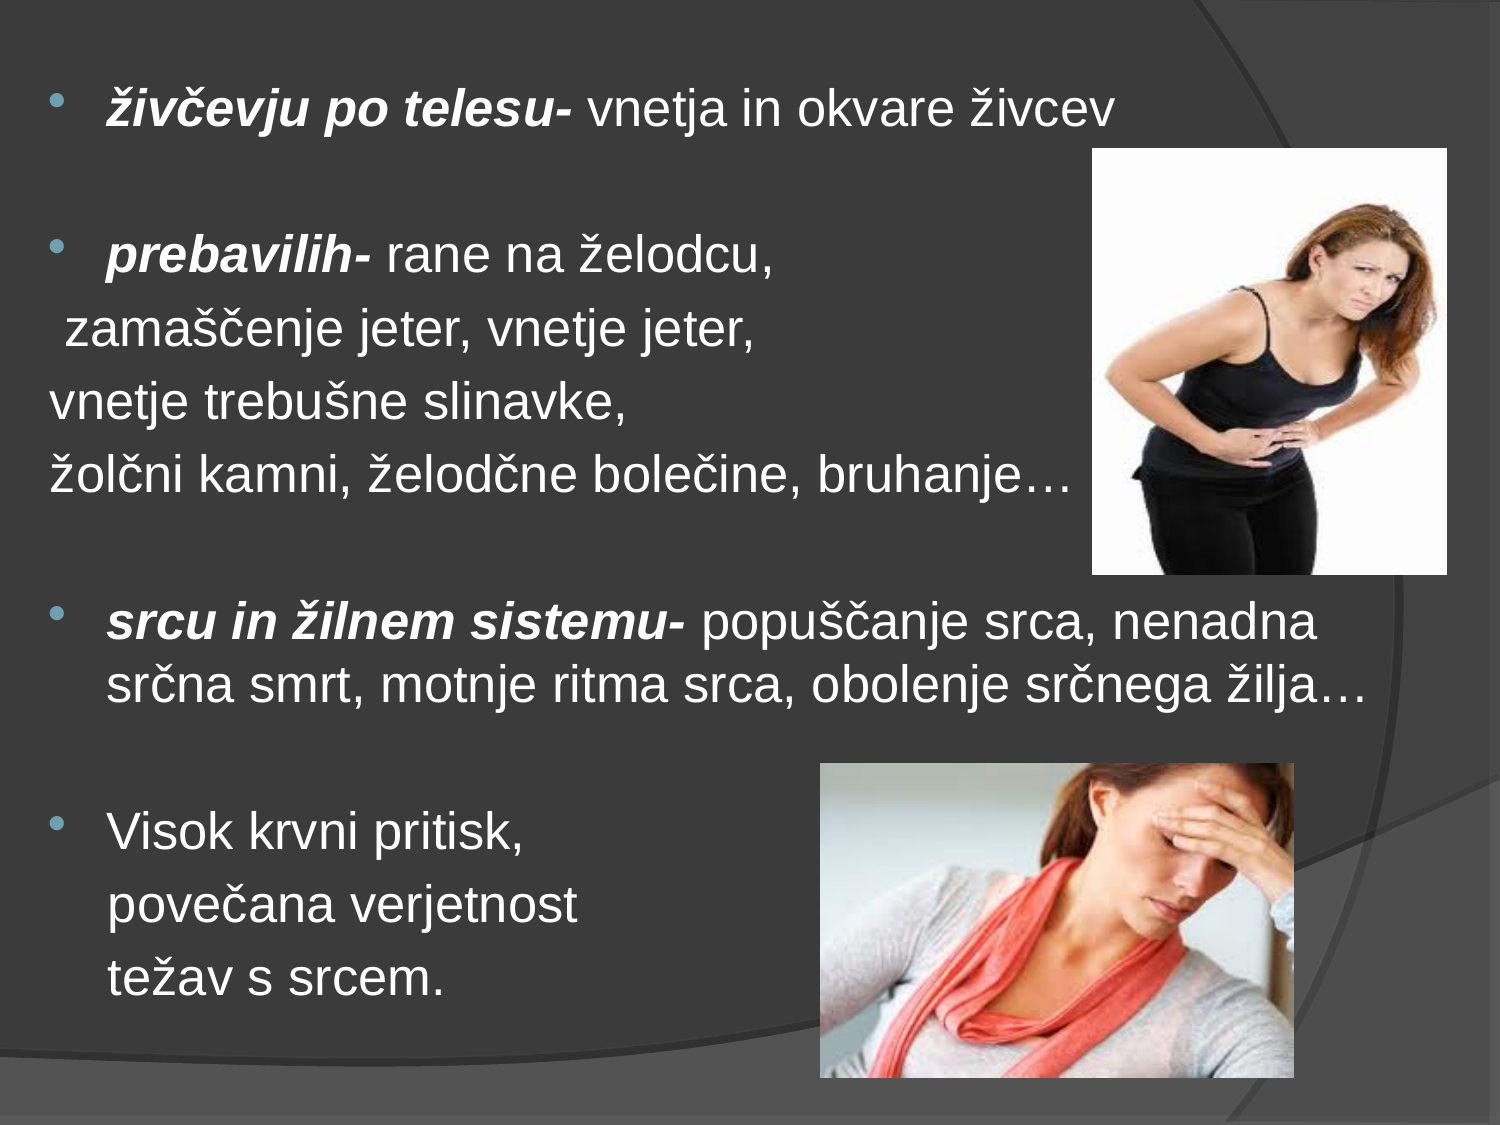

# živčevju po telesu- vnetja in okvare živcev
prebavilih- rane na želodcu,
 zamaščenje jeter, vnetje jeter,
vnetje trebušne slinavke,
žolčni kamni, želodčne bolečine, bruhanje…
srcu in žilnem sistemu- popuščanje srca, nenadna srčna smrt, motnje ritma srca, obolenje srčnega žilja…
Visok krvni pritisk,
 povečana verjetnost
 težav s srcem.